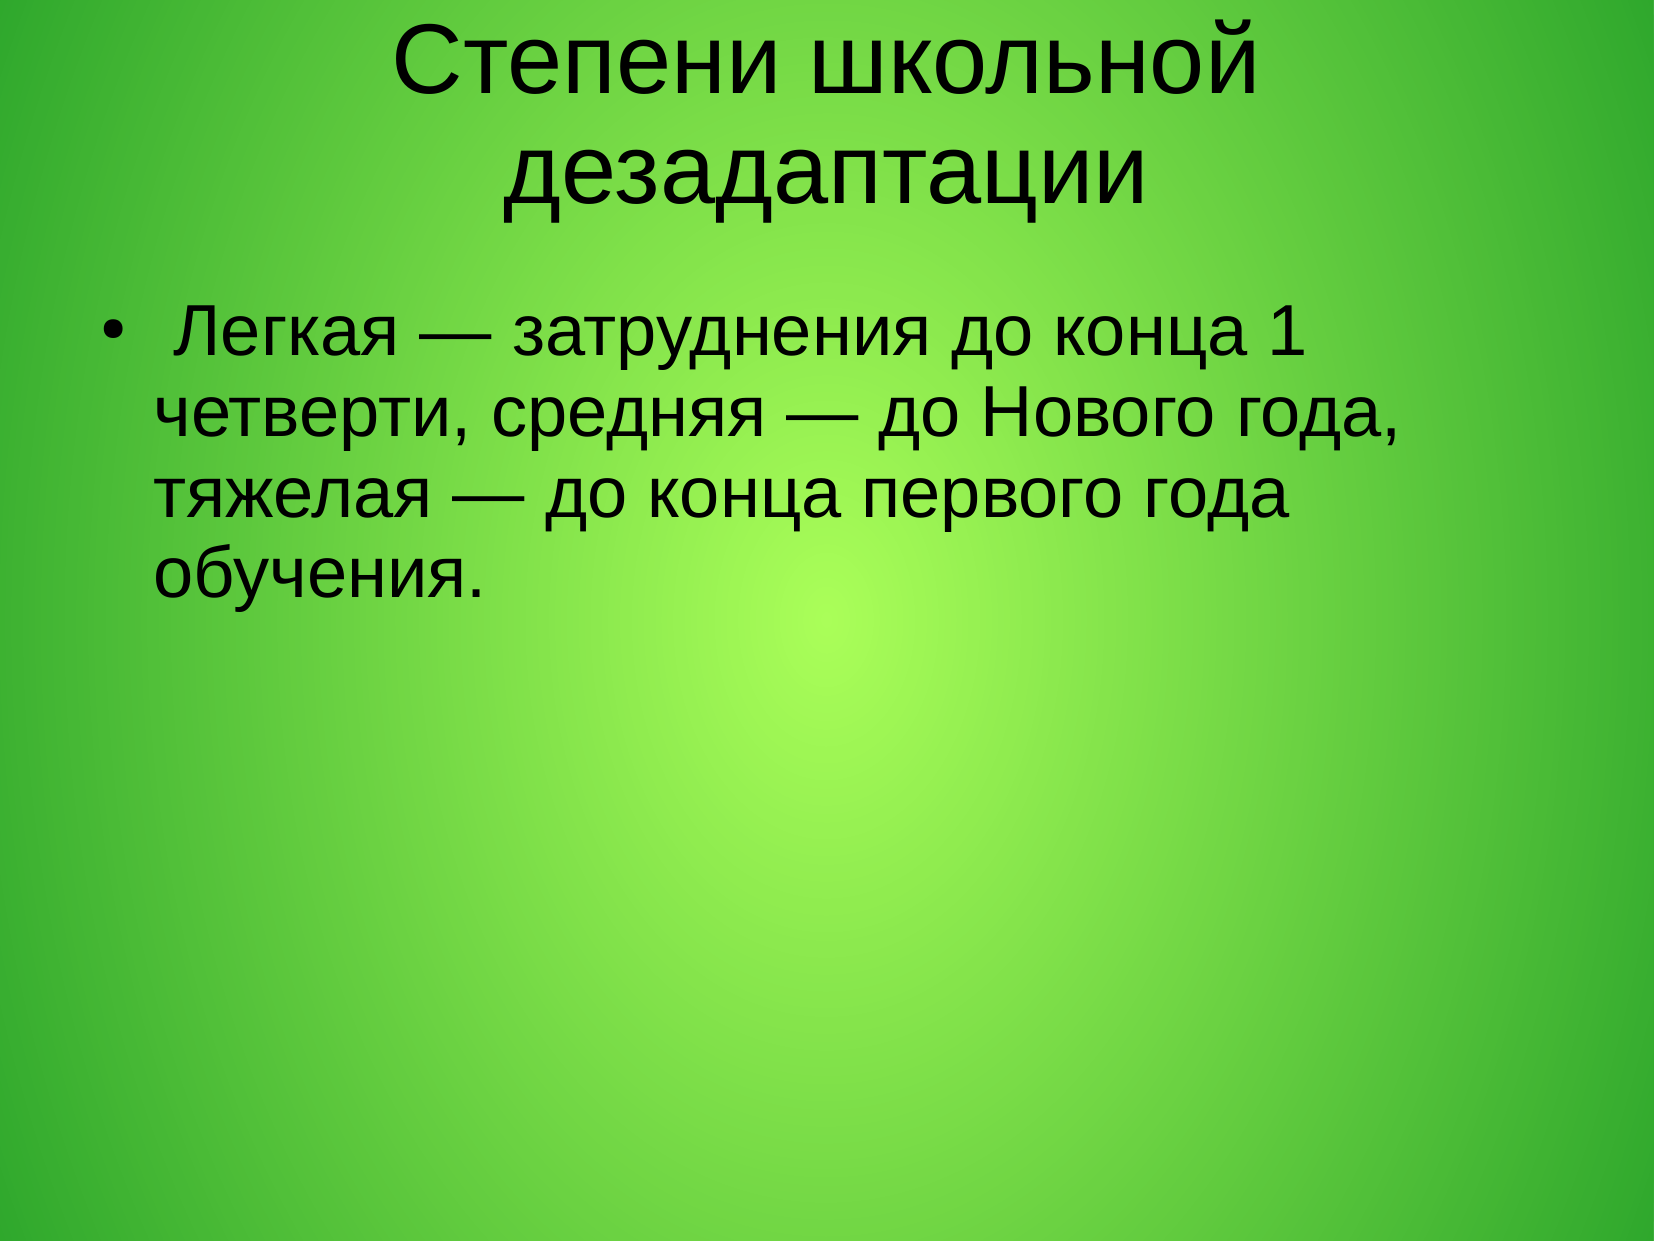

# Степени школьной дезадаптации
 Легкая — затруднения до конца 1 четверти, средняя — до Нового года, тяжелая — до конца первого года обучения.